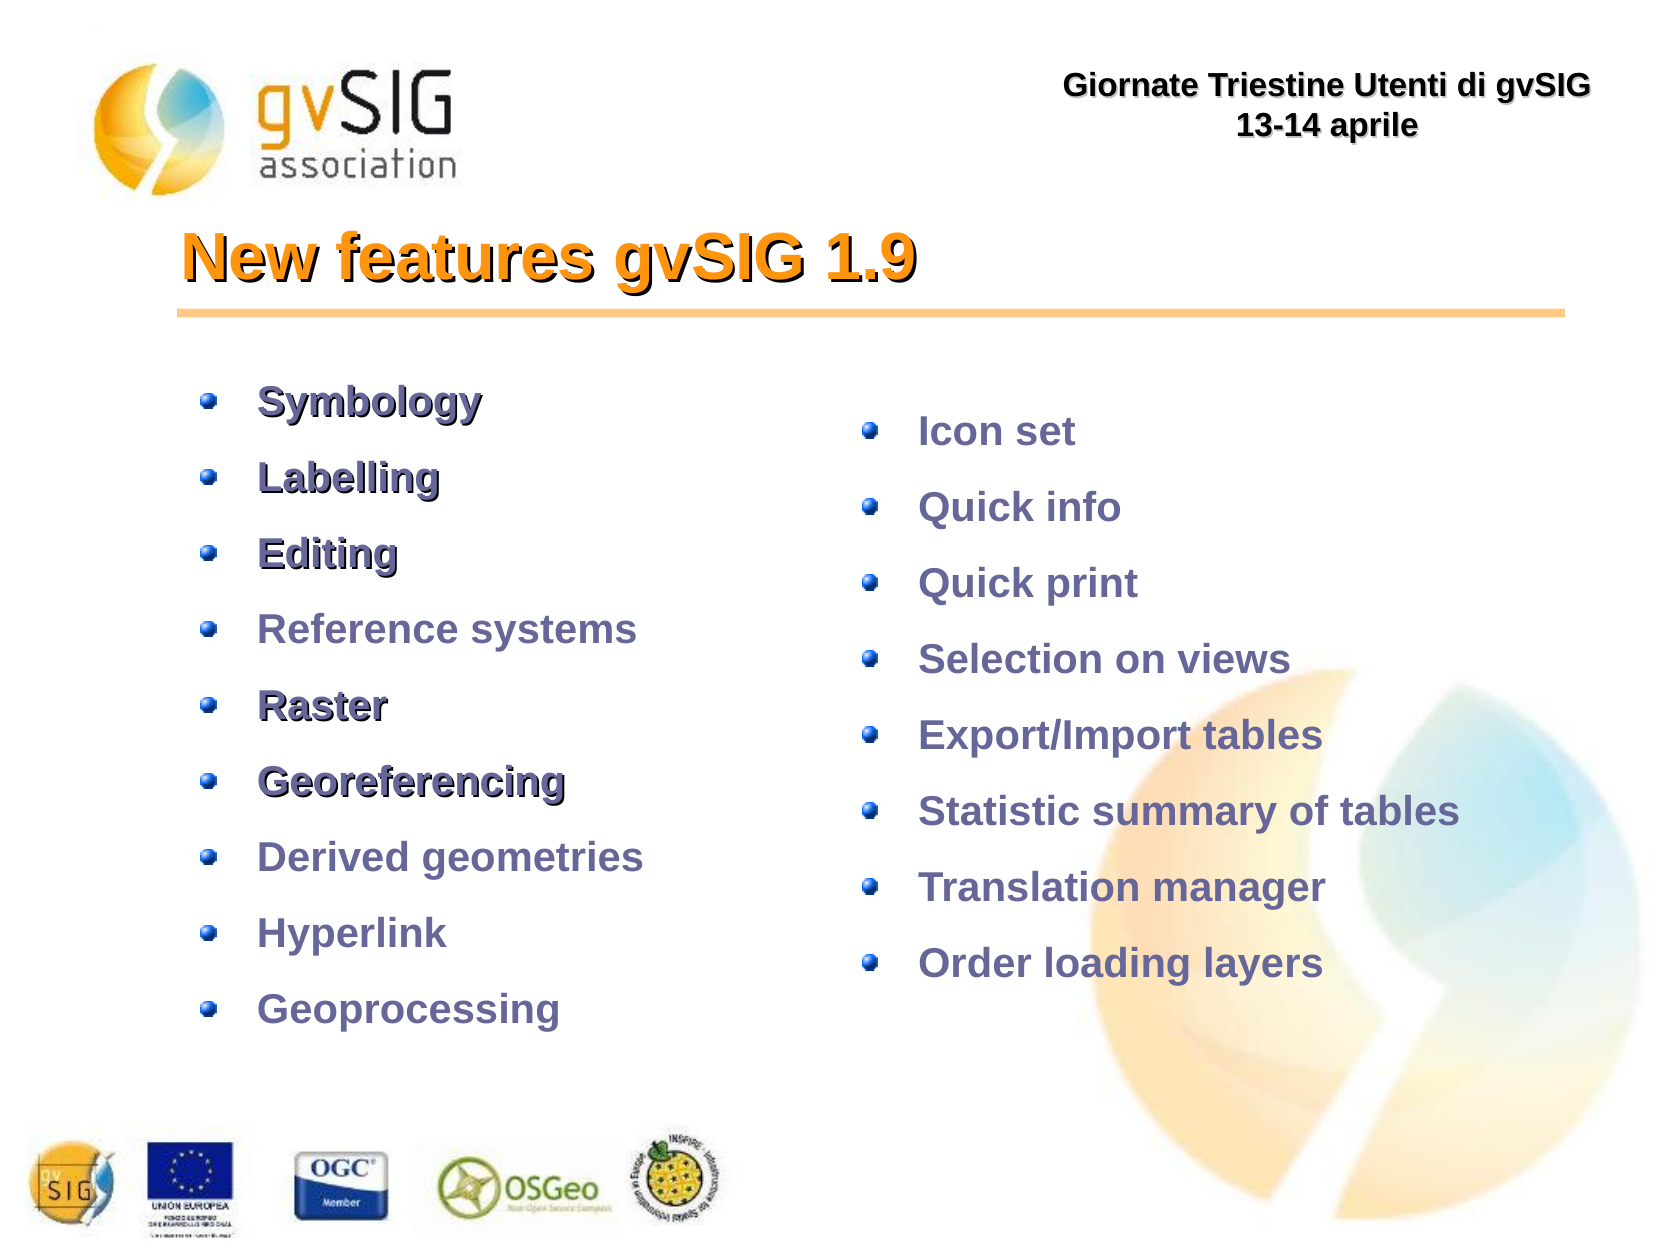

New features gvSIG 1.9
# Symbology
Labelling
Editing
Reference systems
Raster
Georeferencing
Derived geometries
Hyperlink
Geoprocessing
Icon set
Quick info
Quick print
Selection on views
Export/Import tables
Statistic summary of tables
Translation manager
Order loading layers